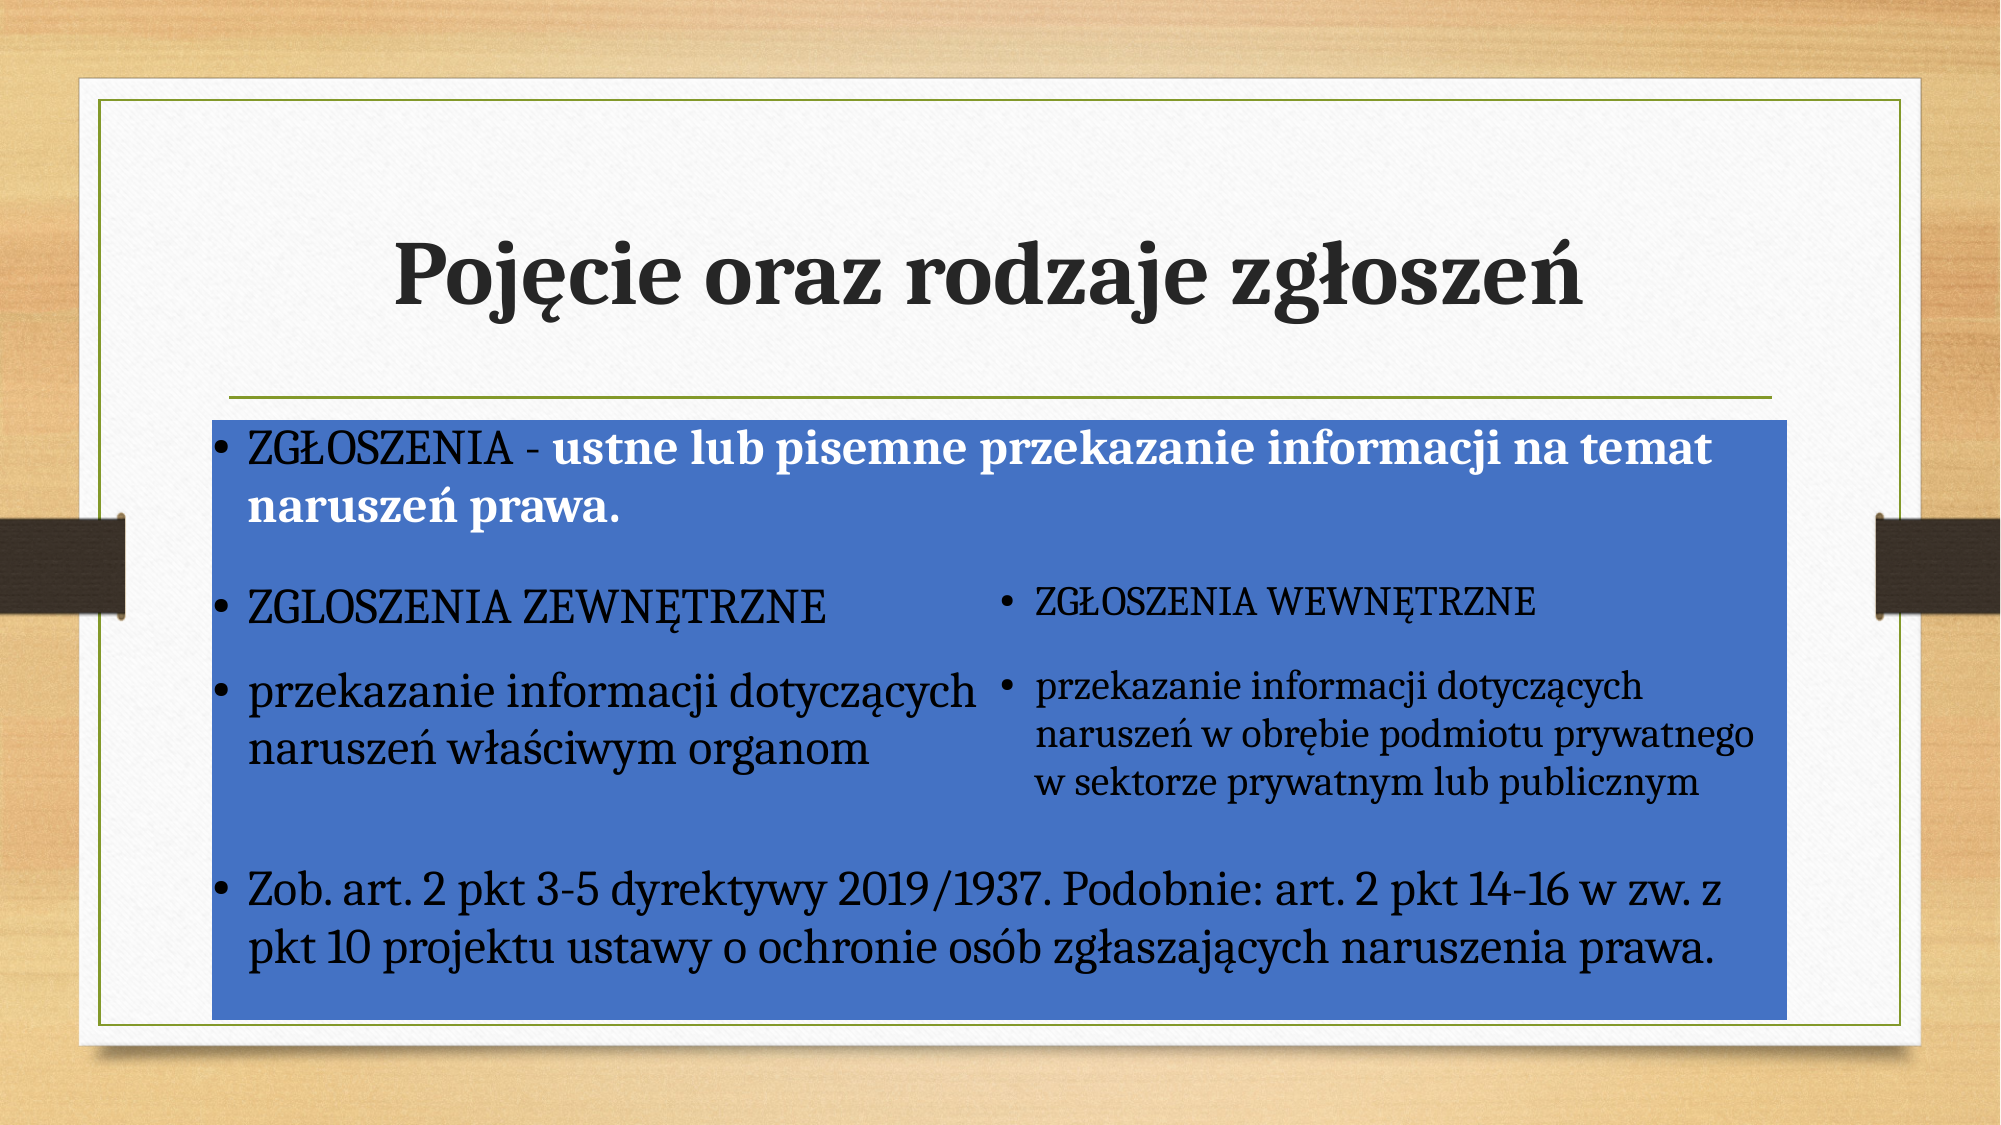

# Pojęcie oraz rodzaje zgłoszeń
| ZGŁOSZENIA - ustne lub pisemne przekazanie informacji na temat naruszeń prawa. | |
| --- | --- |
| ZGLOSZENIA ZEWNĘTRZNE | ZGŁOSZENIA WEWNĘTRZNE |
| przekazanie informacji dotyczących naruszeń właściwym organom | przekazanie informacji dotyczących naruszeń w obrębie podmiotu prywatnego w sektorze prywatnym lub publicznym |
| Zob. art. 2 pkt 3-5 dyrektywy 2019/1937. Podobnie: art. 2 pkt 14-16 w zw. z pkt 10 projektu ustawy o ochronie osób zgłaszających naruszenia prawa. | |